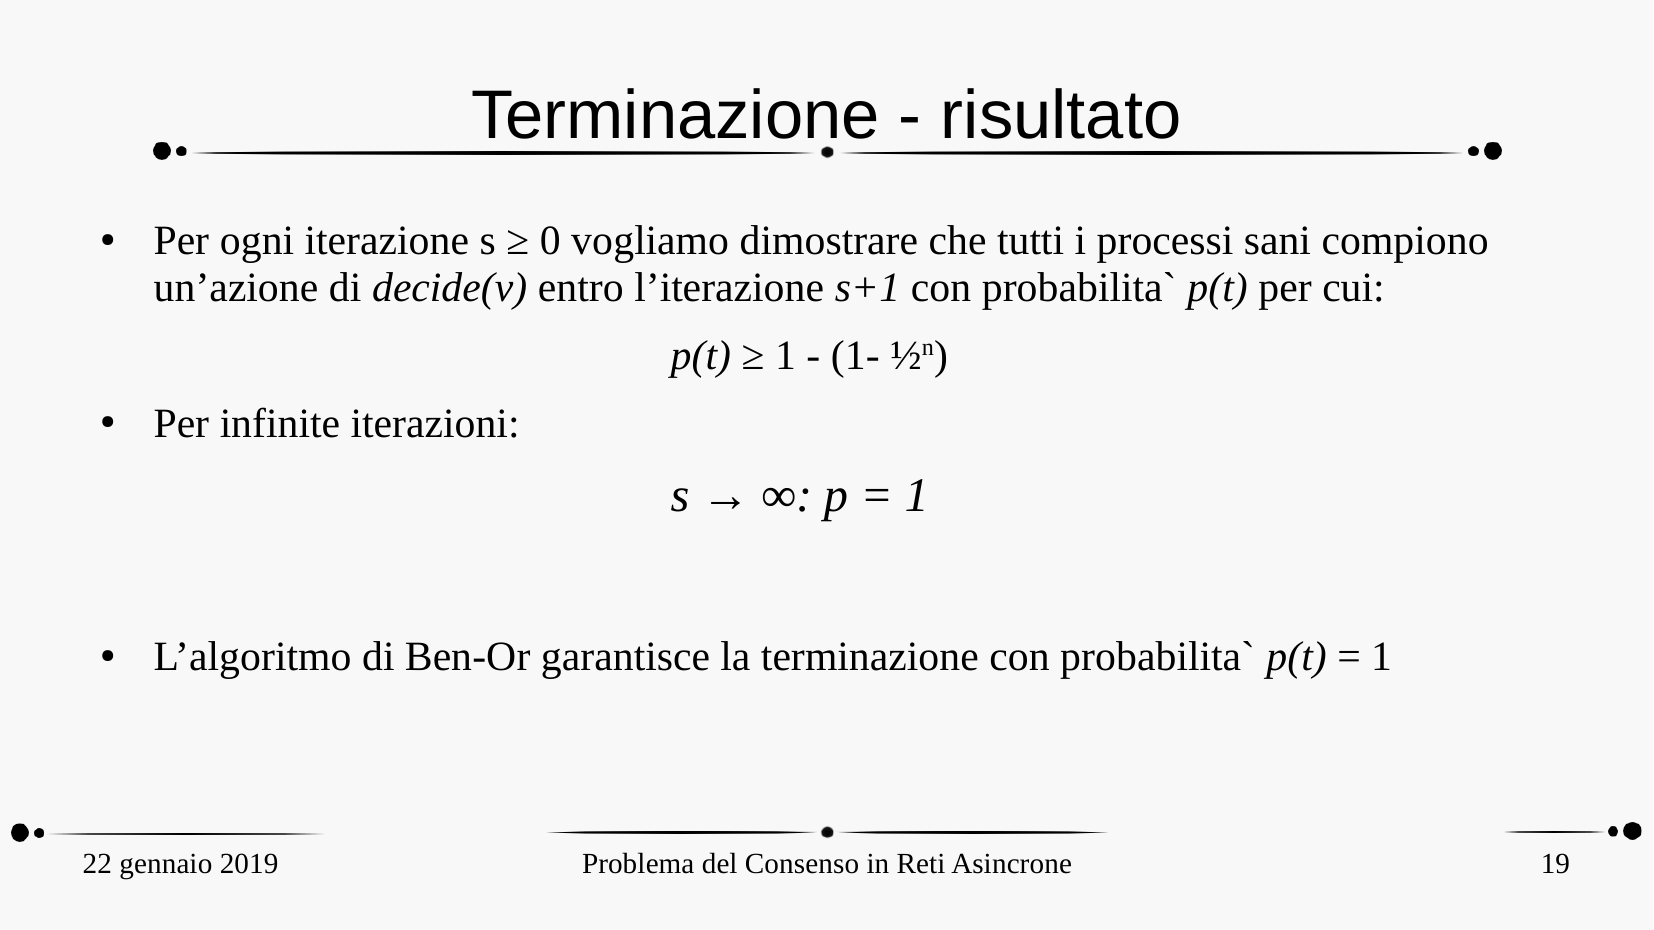

# Terminazione - risultato
Per ogni iterazione s ≥ 0 vogliamo dimostrare che tutti i processi sani compiono un’azione di decide(v) entro l’iterazione s+1 con probabilita` p(t) per cui:
 p(t) ≥ 1 - (1- ½n)
Per infinite iterazioni:
 s → ∞: p = 1
L’algoritmo di Ben-Or garantisce la terminazione con probabilita` p(t) = 1
22 gennaio 2019
Problema del Consenso in Reti Asincrone
19